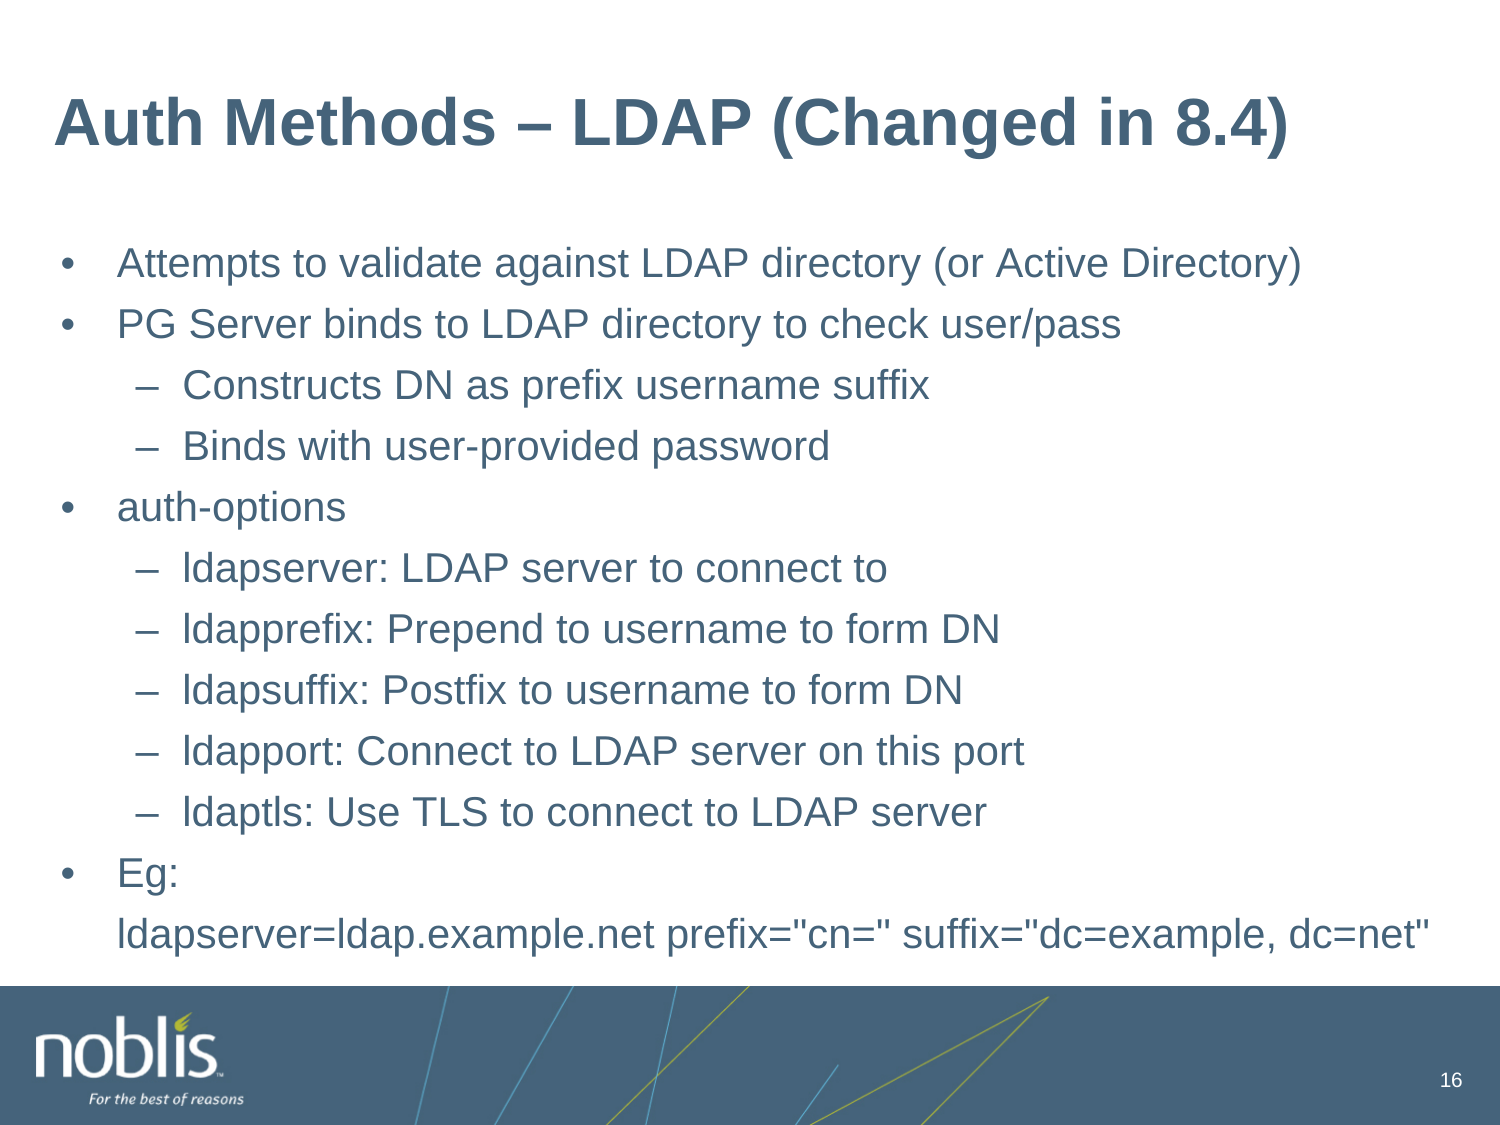

# Auth Methods – LDAP (Changed in 8.4)
Attempts to validate against LDAP directory (or Active Directory)
PG Server binds to LDAP directory to check user/pass
Constructs DN as prefix username suffix
Binds with user-provided password
auth-options
ldapserver: LDAP server to connect to
ldapprefix: Prepend to username to form DN
ldapsuffix: Postfix to username to form DN
ldapport: Connect to LDAP server on this port
ldaptls: Use TLS to connect to LDAP server
Eg:
ldapserver=ldap.example.net prefix="cn=" suffix="dc=example, dc=net"